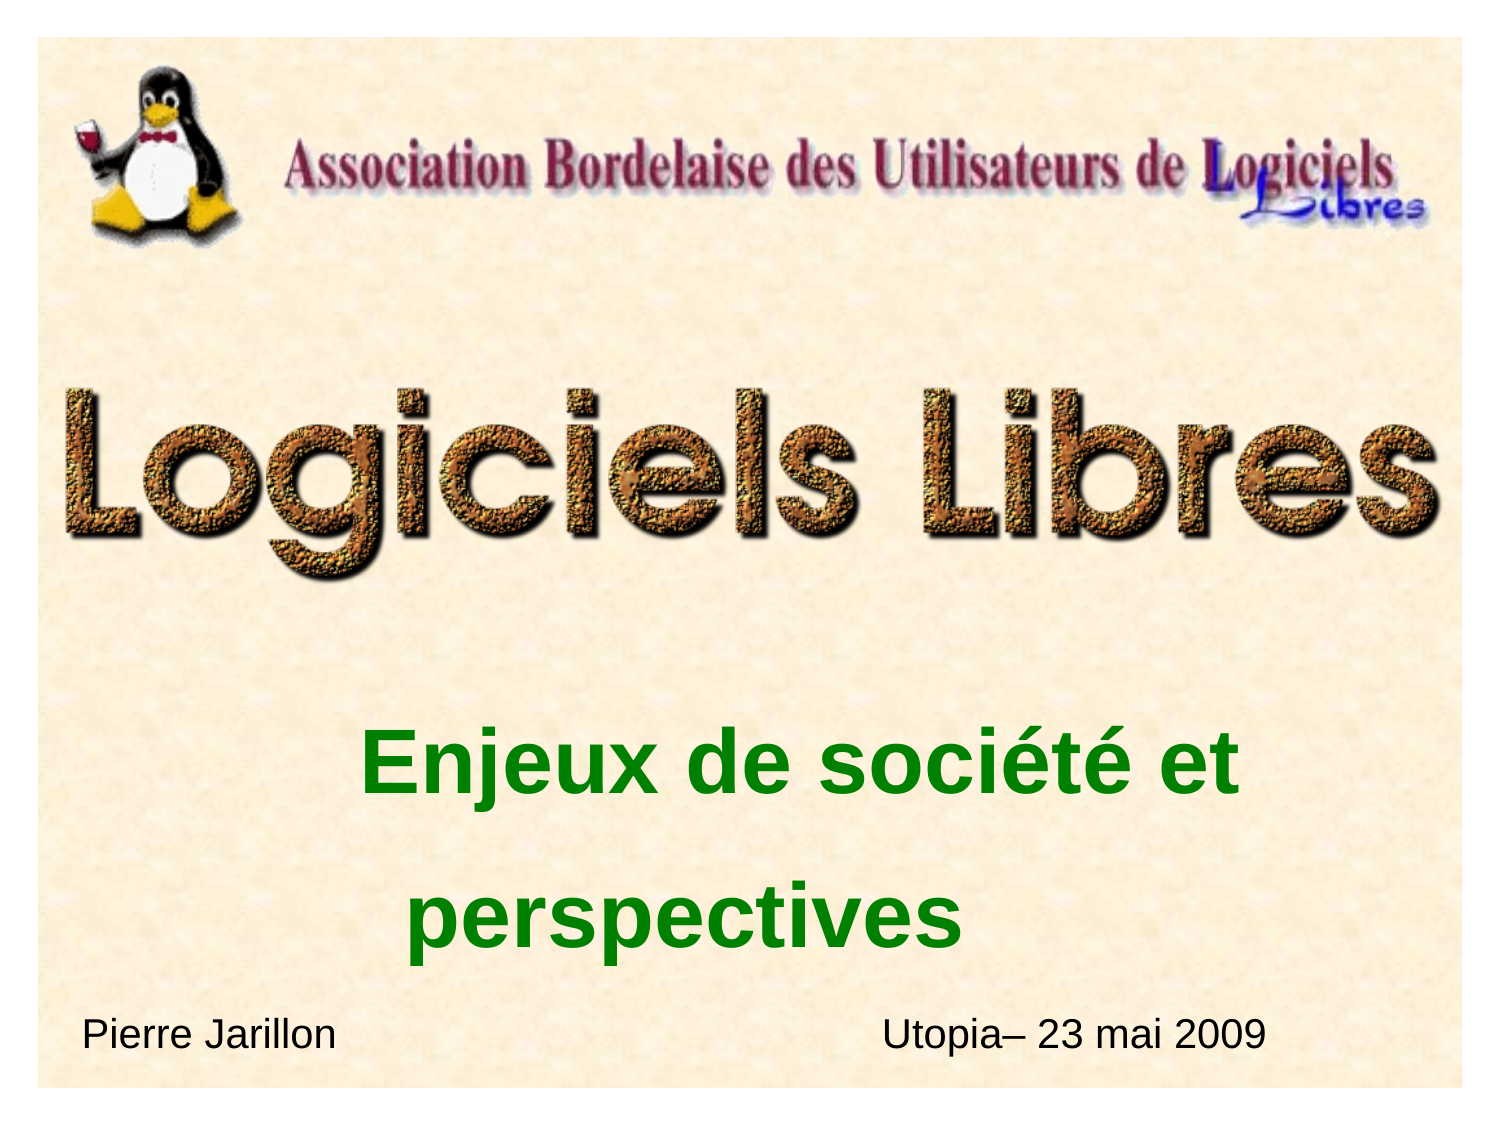

Enjeux de société et perspectives
Pierre Jarillon 								Utopia– 23 mai 2009